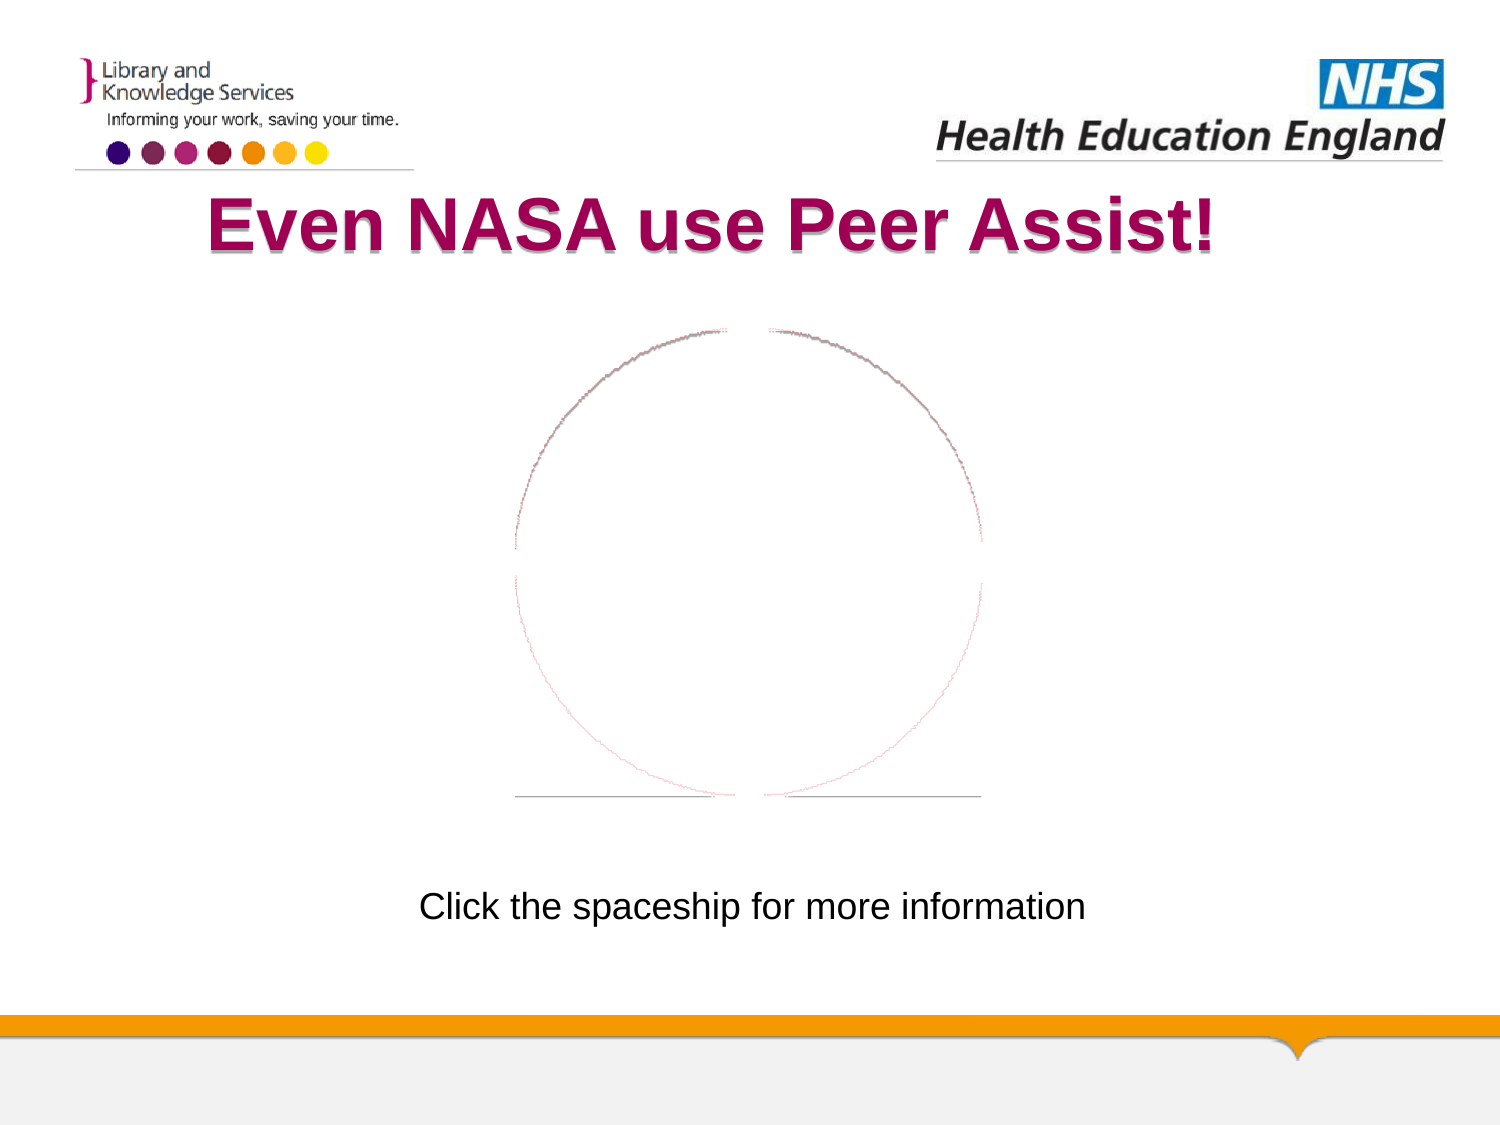

# Even NASA use Peer Assist!
Click the spaceship for more information